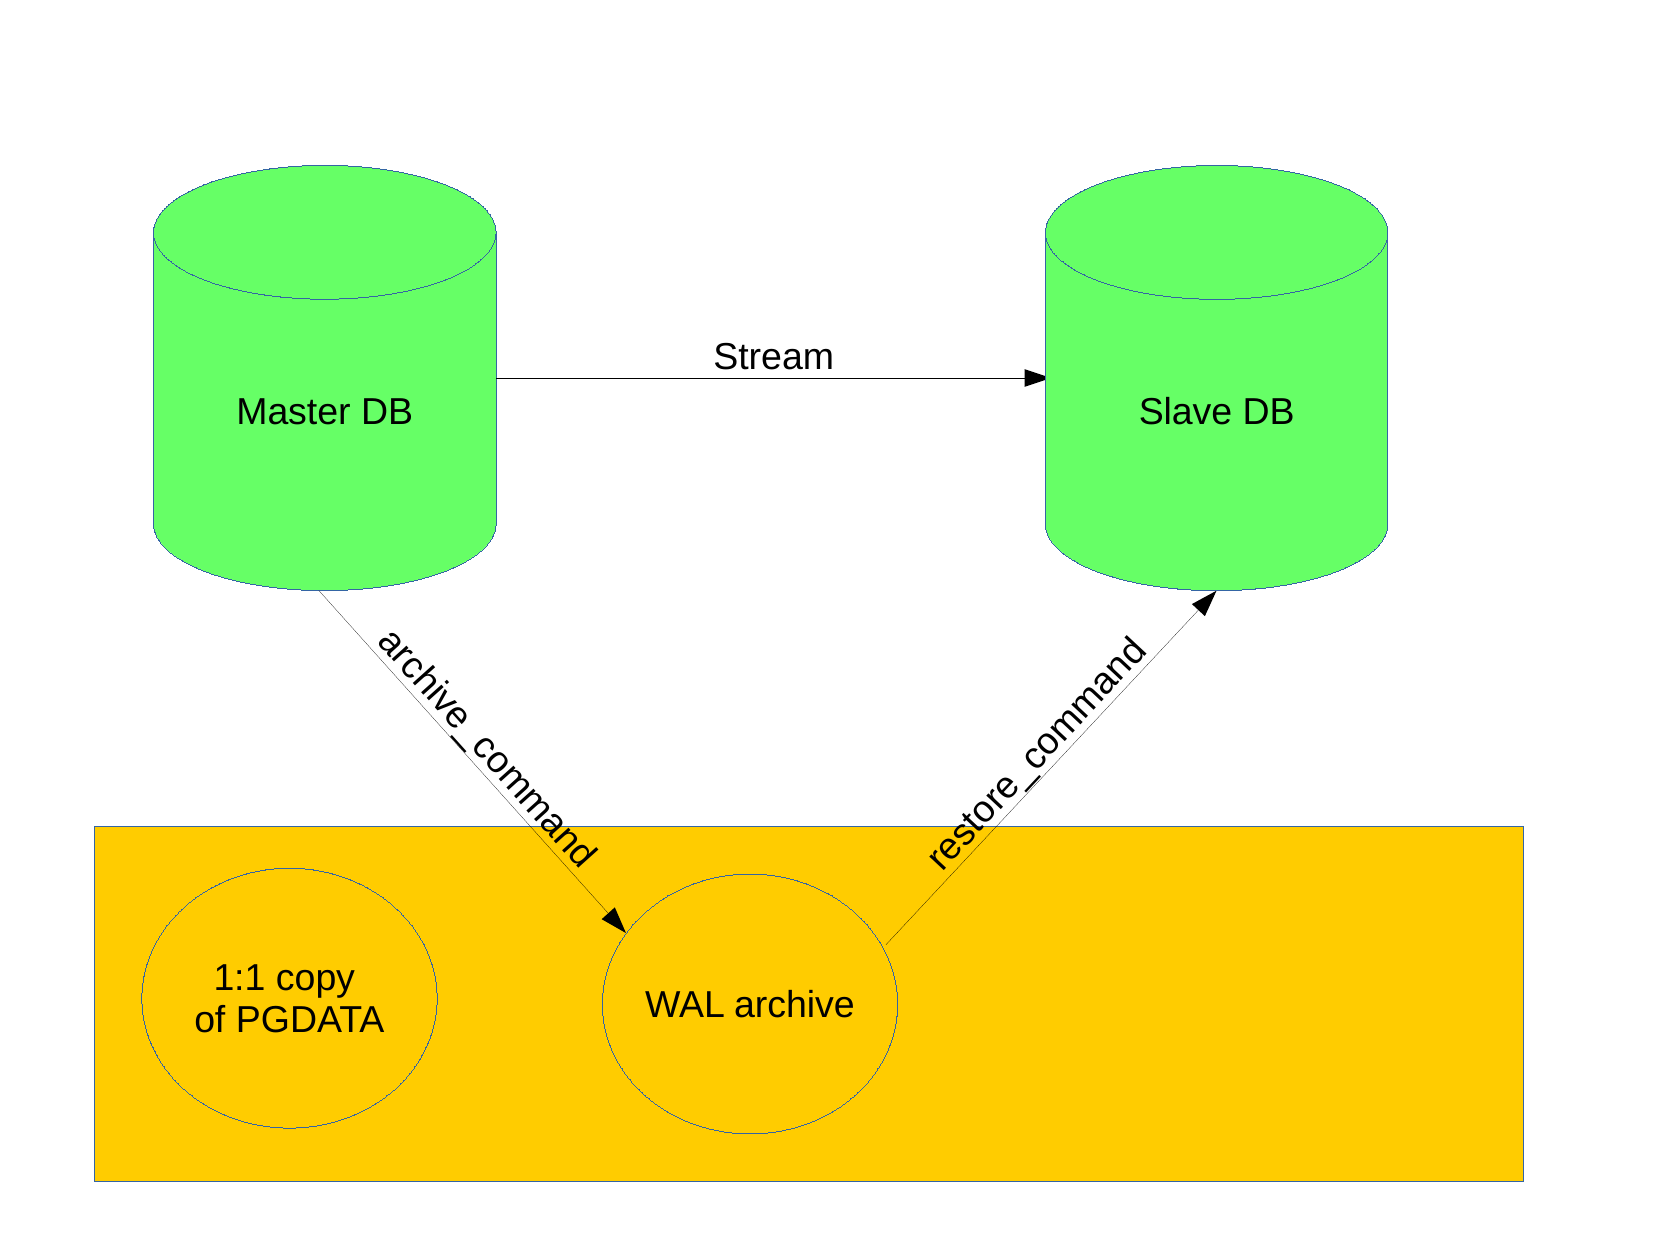

Master DB
Slave DB
Stream
archive_command
restore_command
1:1 copy
of PGDATA
WAL archive